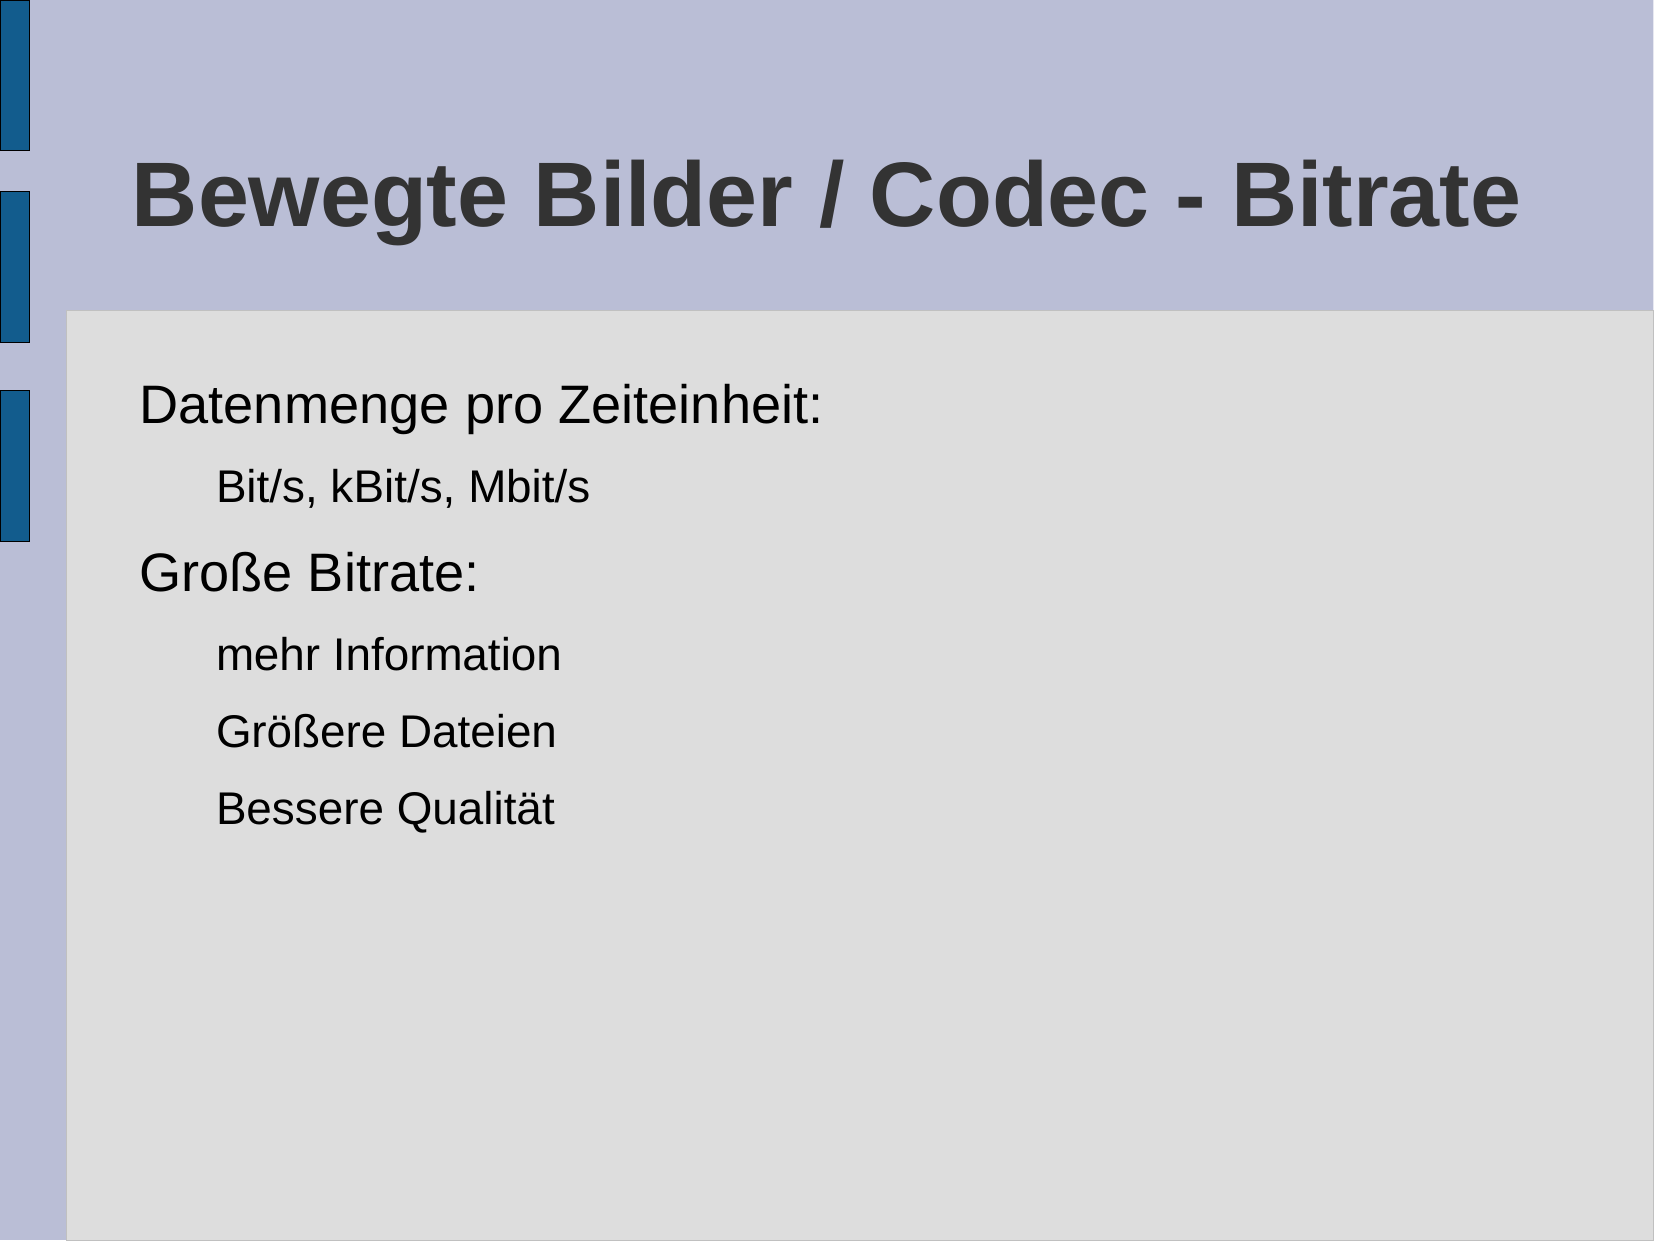

# Bewegte Bilder / Codec - Bitrate
Datenmenge pro Zeiteinheit:
Bit/s, kBit/s, Mbit/s
Große Bitrate:
mehr Information
Größere Dateien
Bessere Qualität